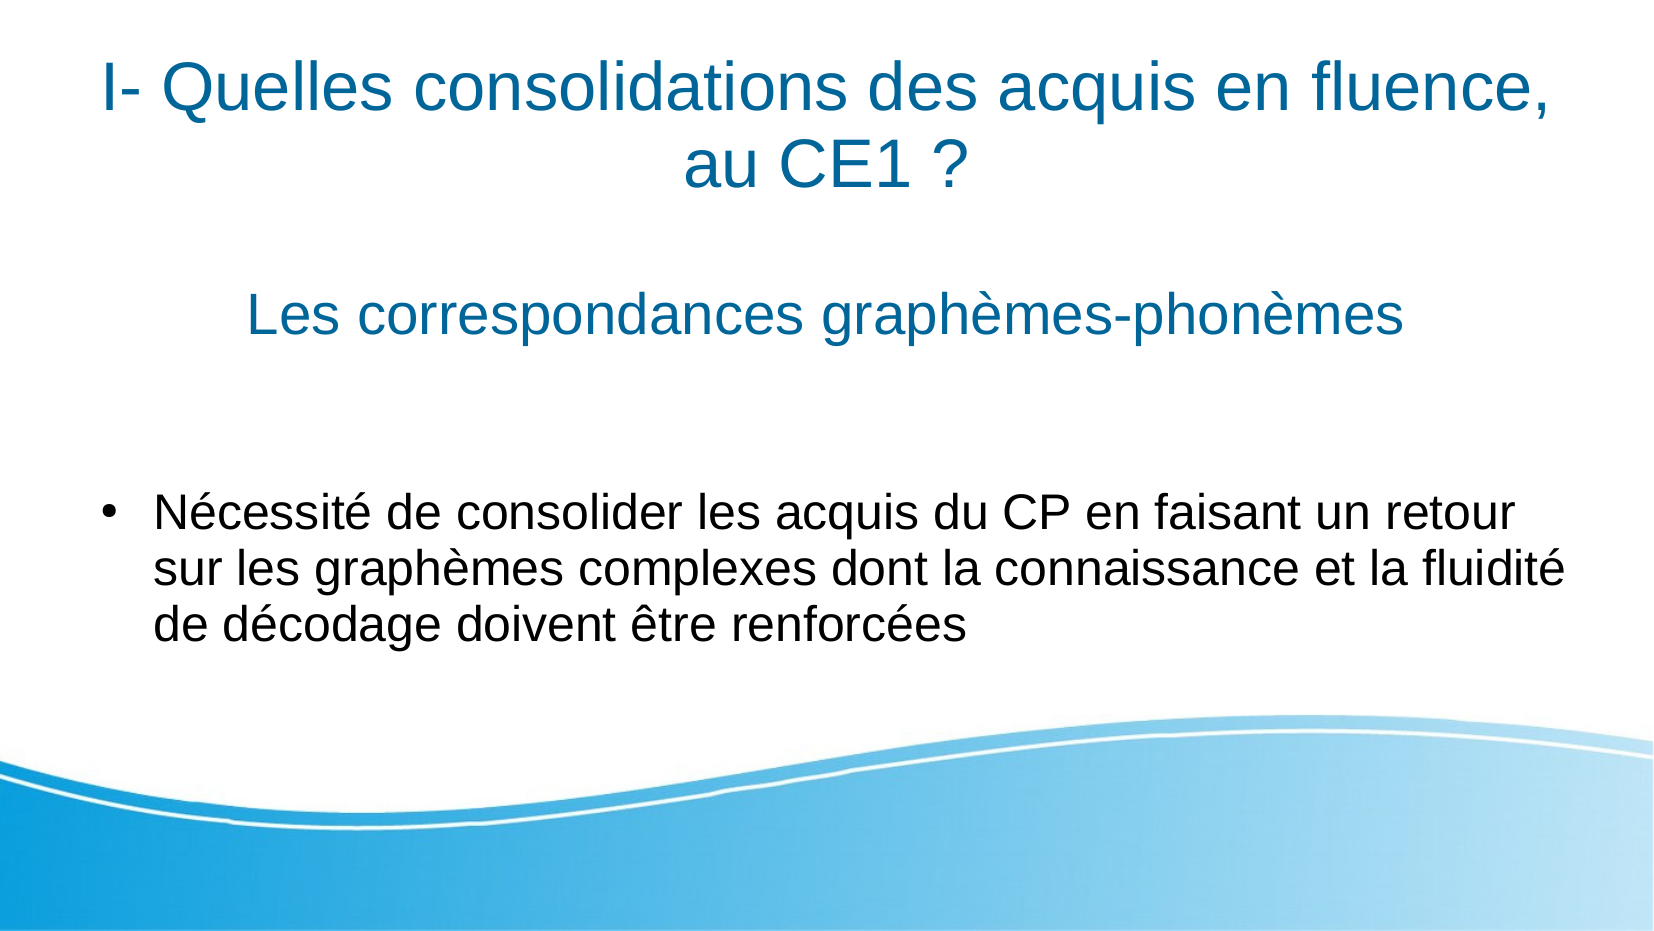

# I- Quelles consolidations des acquis en fluence, au CE1 ?
Les correspondances graphèmes-phonèmes
Nécessité de consolider les acquis du CP en faisant un retour sur les graphèmes complexes dont la connaissance et la fluidité de décodage doivent être renforcées